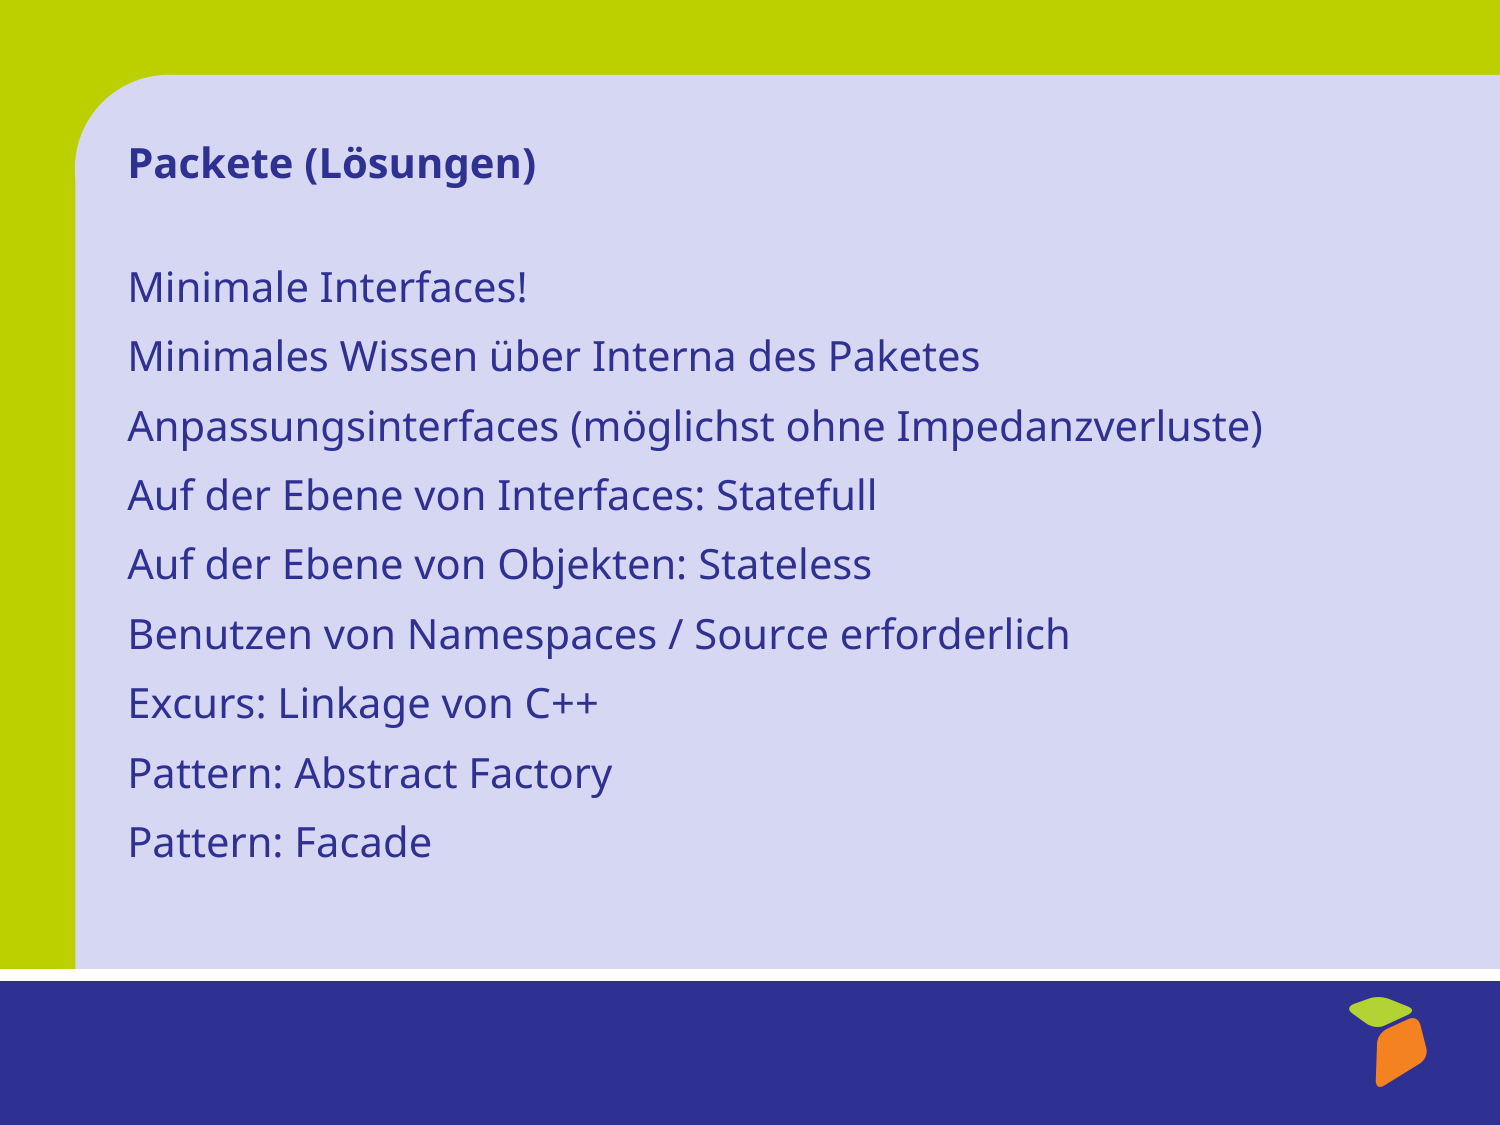

# Packete (Lösungen)
Minimale Interfaces!
Minimales Wissen über Interna des Paketes
Anpassungsinterfaces (möglichst ohne Impedanzverluste)
Auf der Ebene von Interfaces: Statefull
Auf der Ebene von Objekten: Stateless
Benutzen von Namespaces / Source erforderlich
Excurs: Linkage von C++
Pattern: Abstract Factory
Pattern: Facade